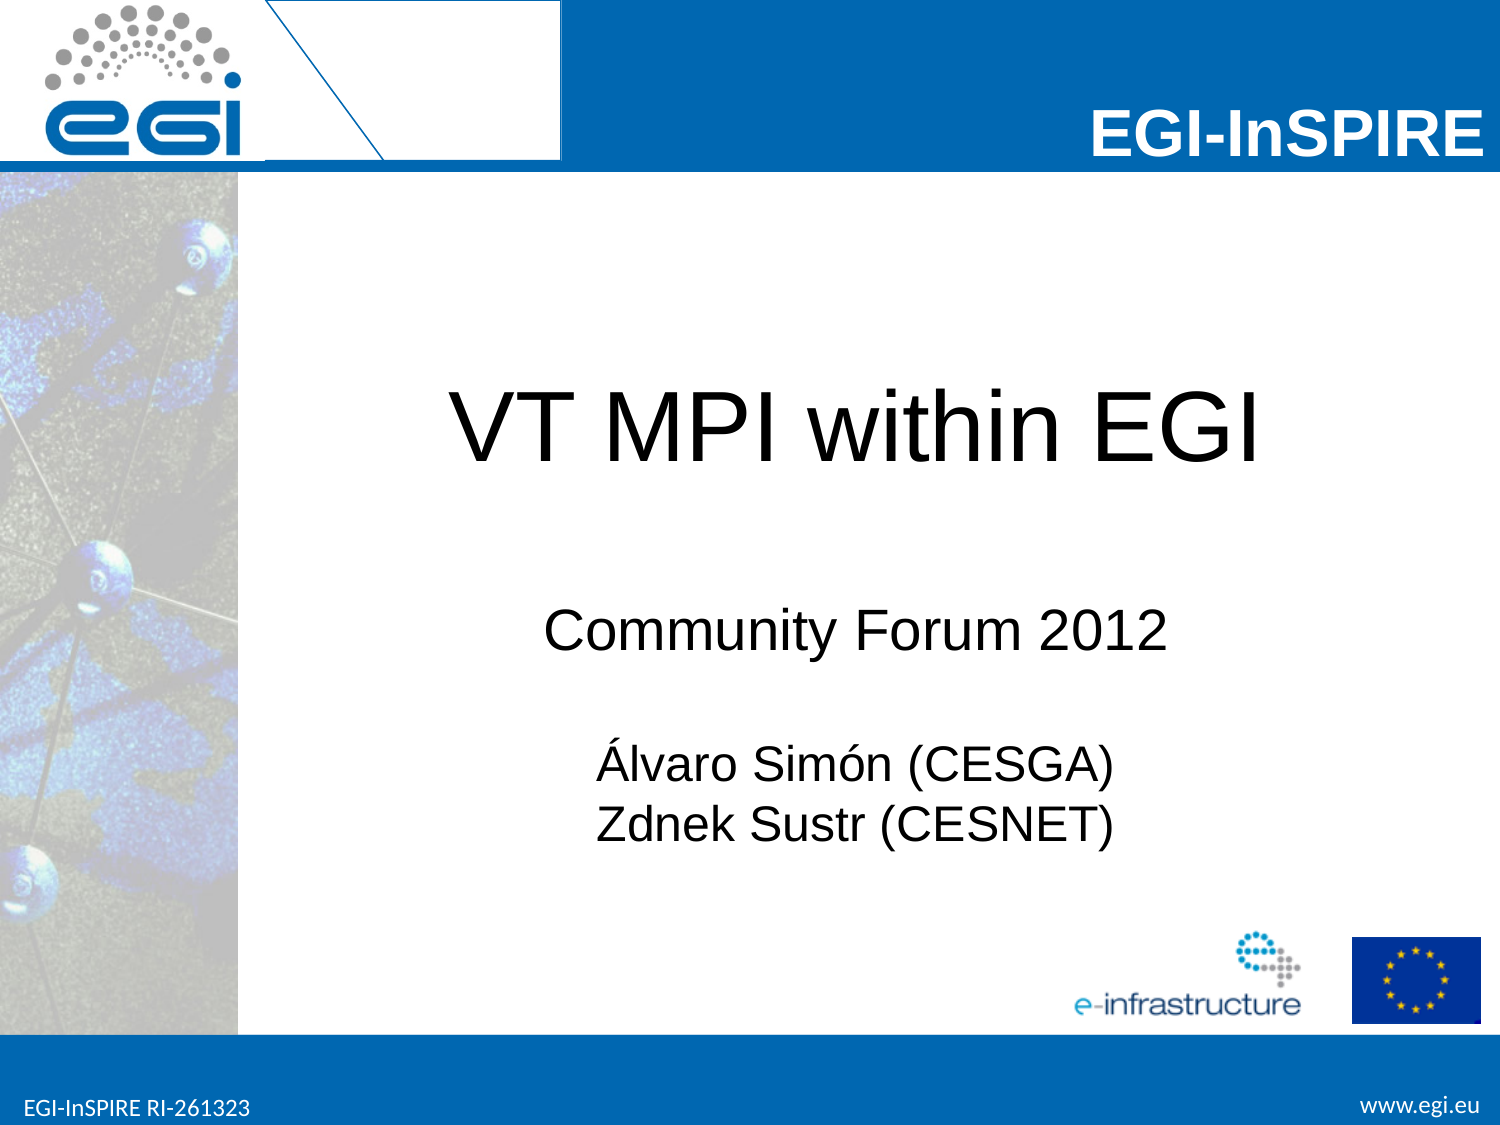

# VT MPI within EGI Community Forum 2012 Álvaro Simón (CESGA) Zdnek Sustr (CESNET)